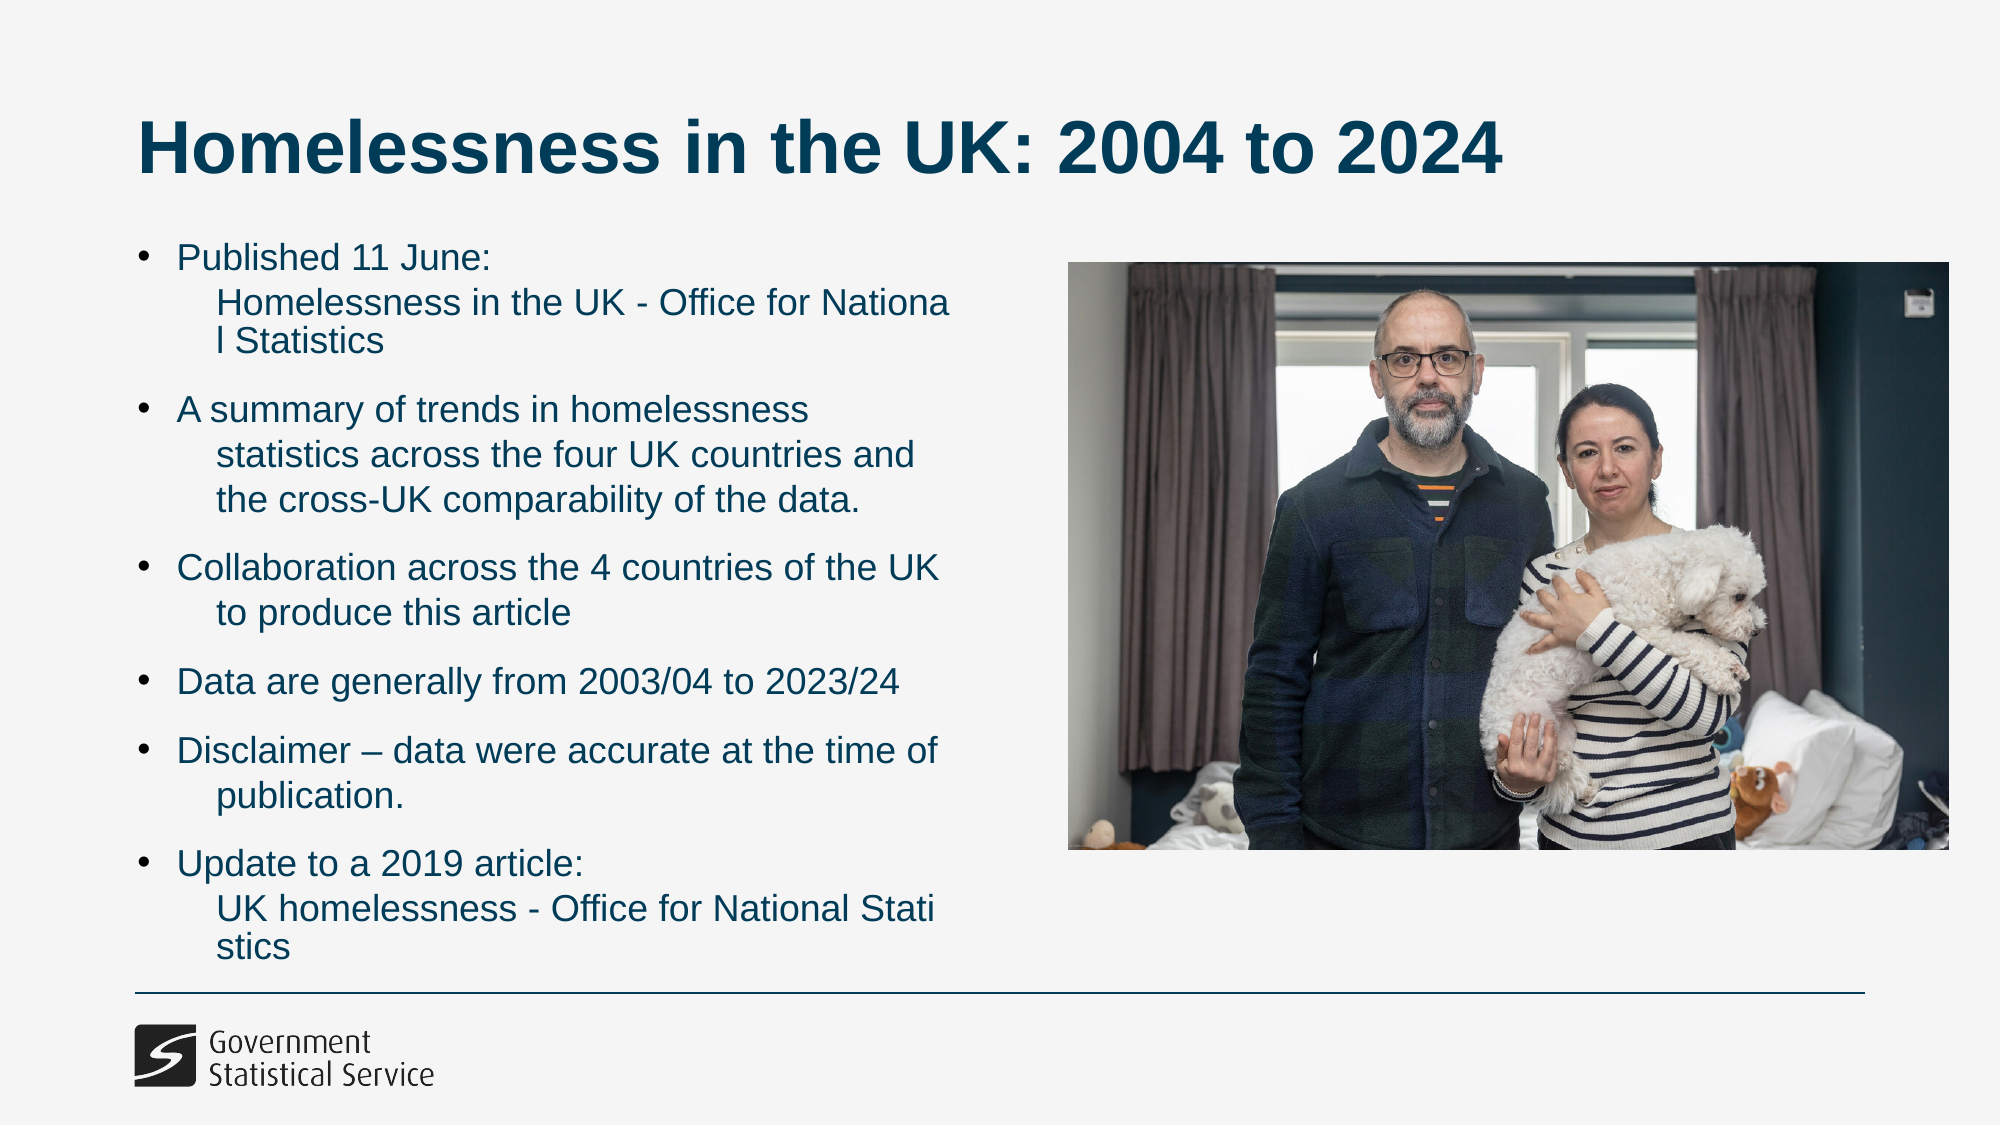

# Homelessness in the UK: 2004 to 2024
Published 11 June: Homelessness in the UK - Office for National Statistics
A summary of trends in homelessness statistics across the four UK countries and the cross-UK comparability of the data.
Collaboration across the 4 countries of the UK to produce this article
Data are generally from 2003/04 to 2023/24
Disclaimer – data were accurate at the time of publication.
Update to a 2019 article: UK homelessness - Office for National Statistics